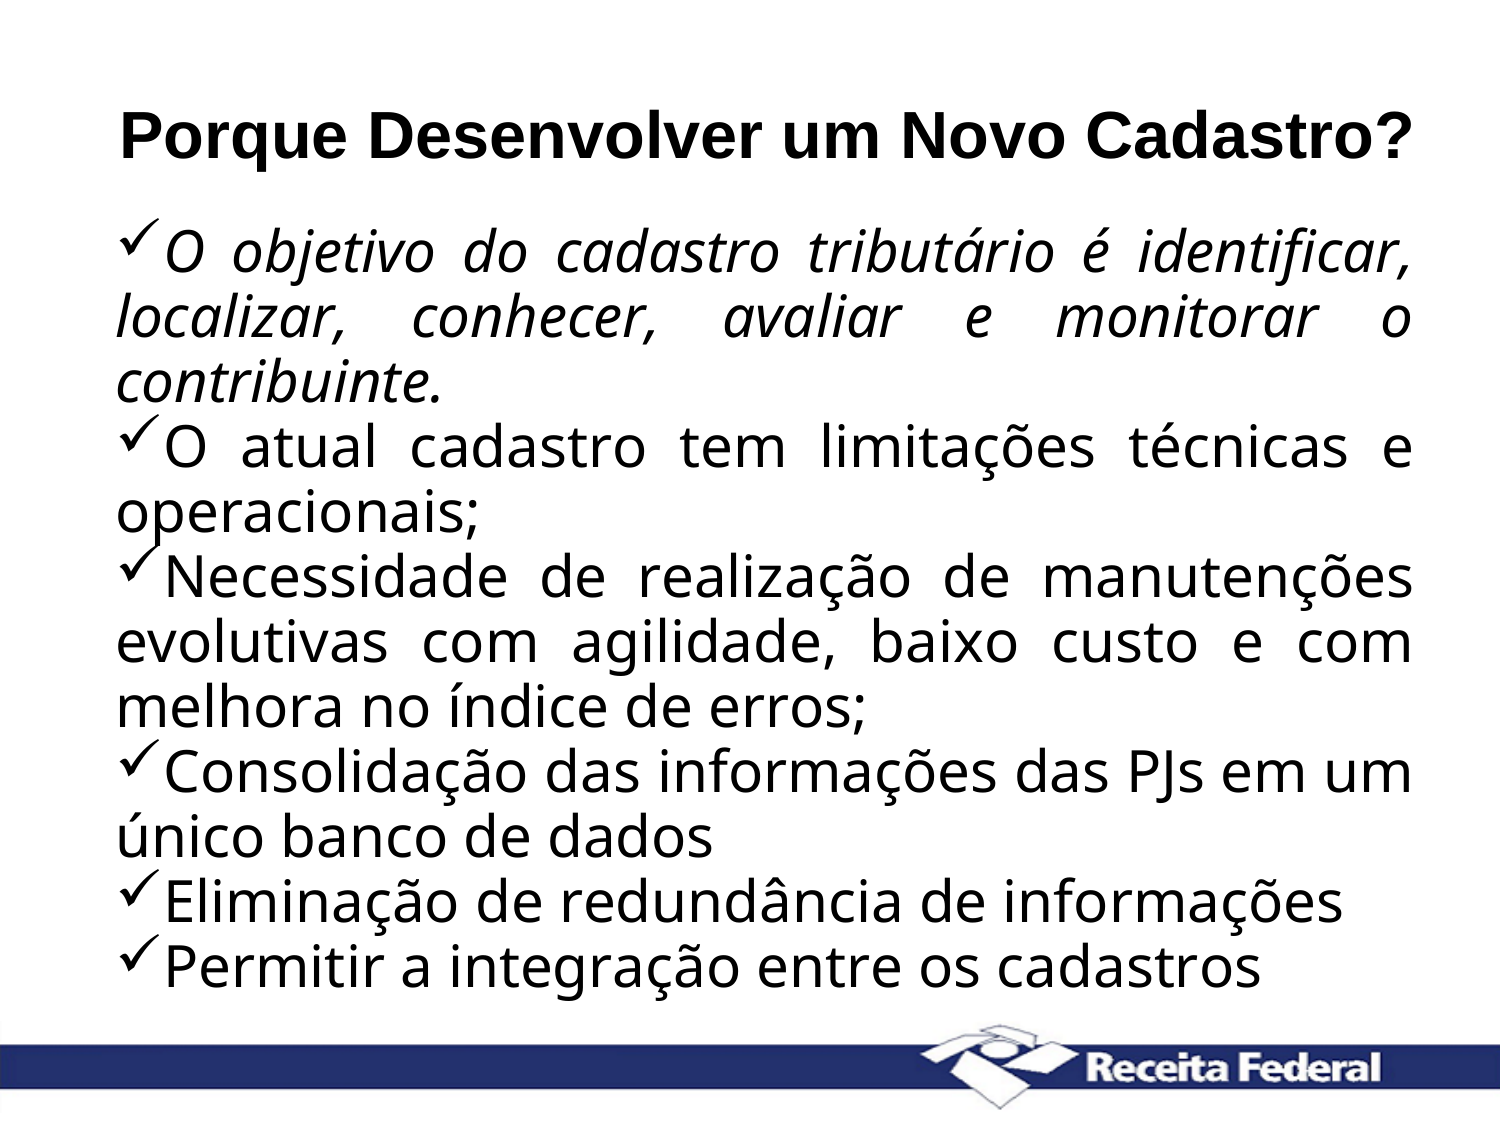

Porque Desenvolver um Novo Cadastro?
O objetivo do cadastro tributário é identificar, localizar, conhecer, avaliar e monitorar o contribuinte.
O atual cadastro tem limitações técnicas e operacionais;
Necessidade de realização de manutenções evolutivas com agilidade, baixo custo e com melhora no índice de erros;
Consolidação das informações das PJs em um único banco de dados
Eliminação de redundância de informações
Permitir a integração entre os cadastros